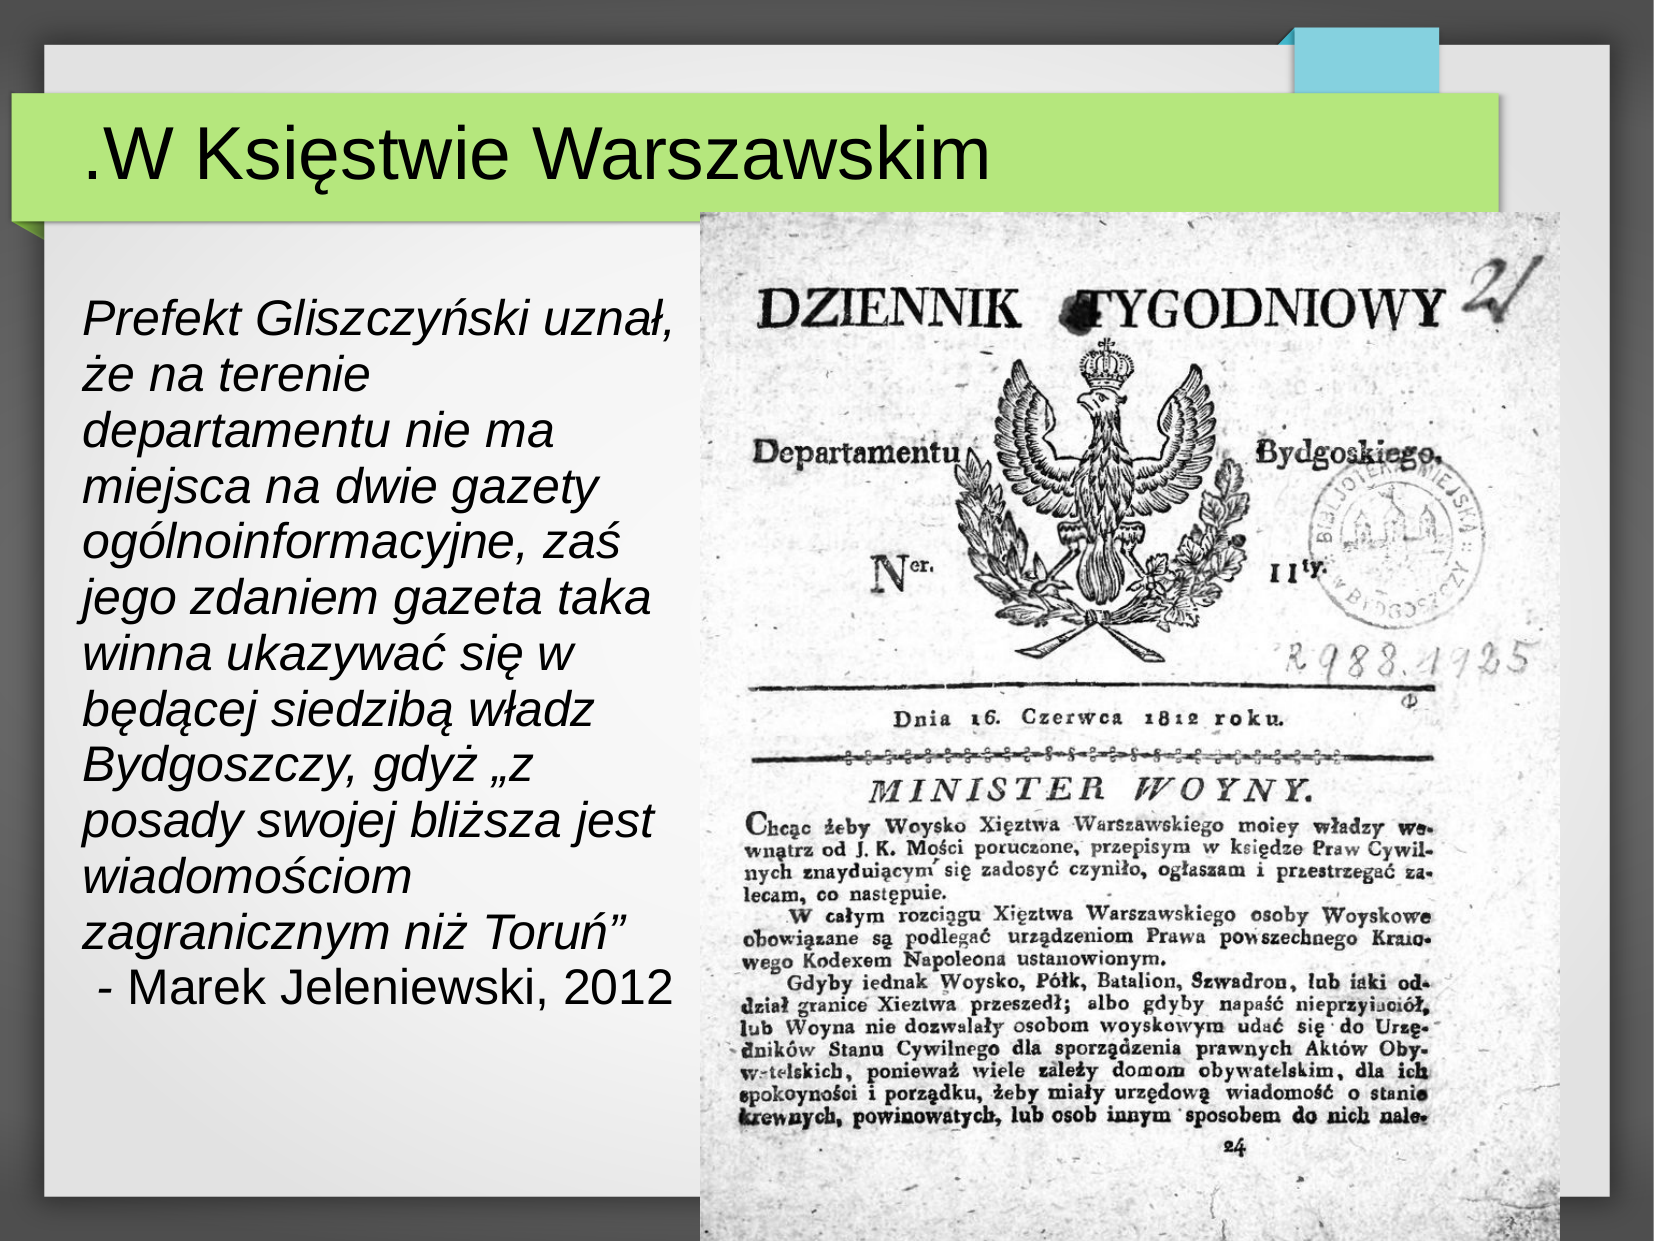

# .W Księstwie Warszawskim
Prefekt Gliszczyński uznał, że na terenie departamentu nie ma miejsca na dwie gazety ogólnoinformacyjne, zaś jego zdaniem gazeta taka winna ukazywać się w będącej siedzibą władz Bydgoszczy, gdyż „z posady swojej bliższa jest wiadomościom zagranicznym niż Toruń”
 - Marek Jeleniewski, 2012